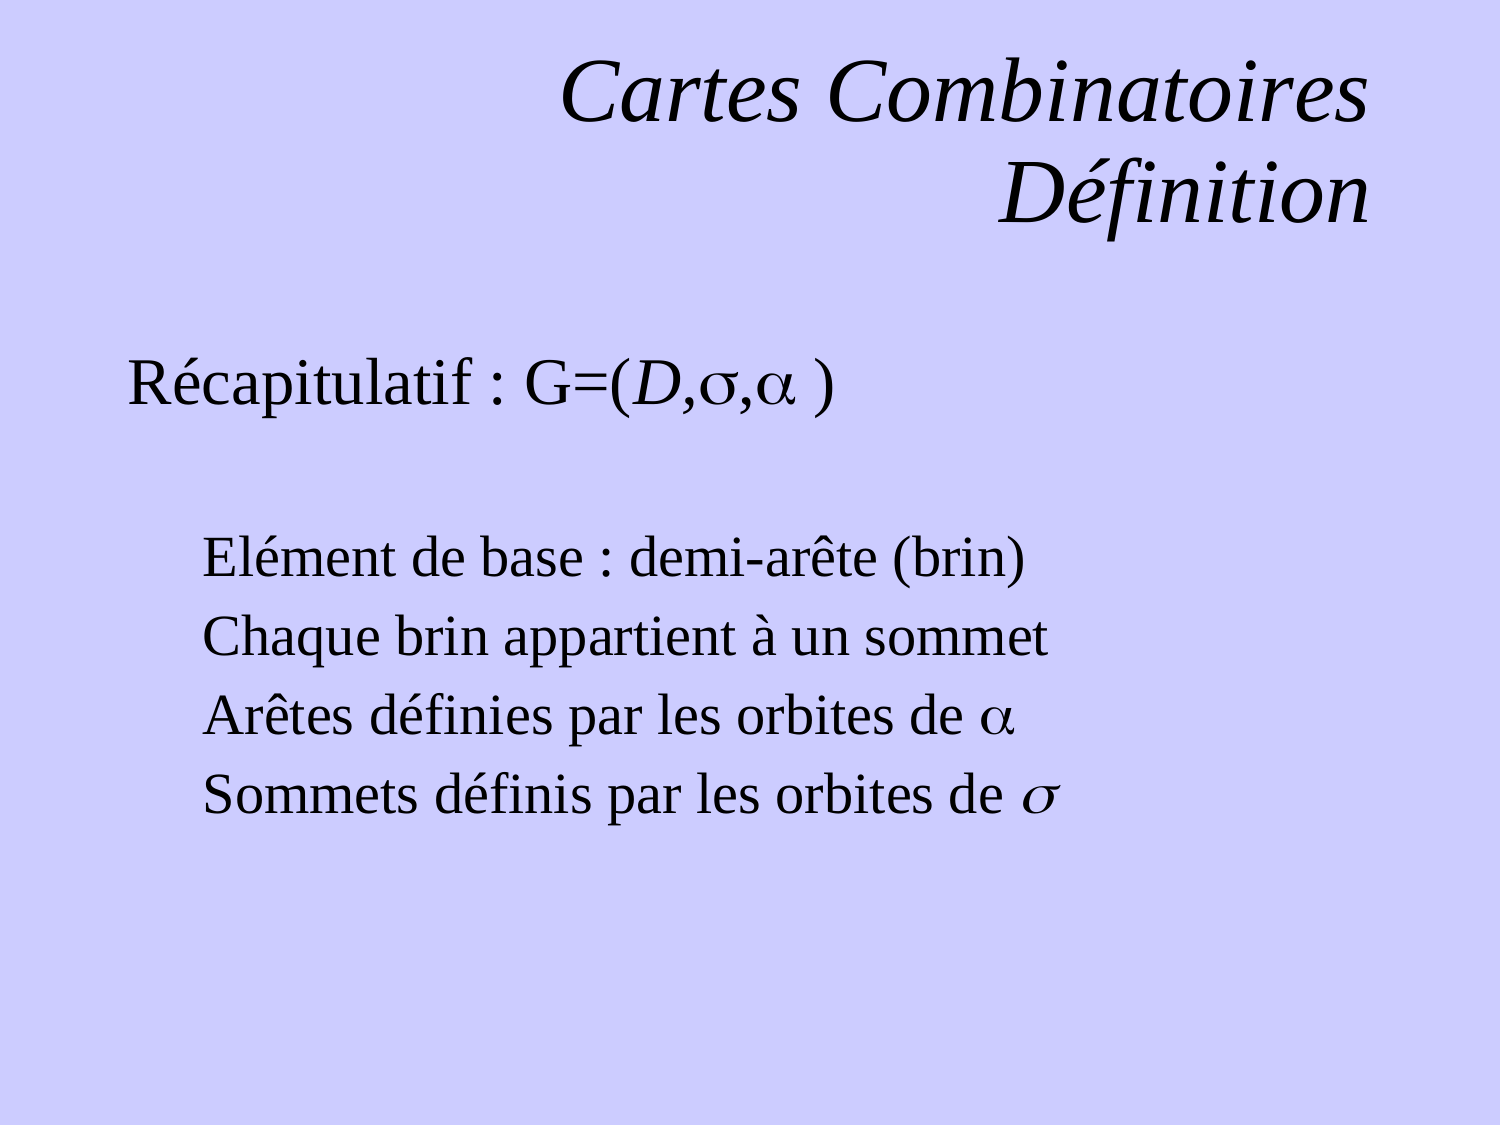

# Cartes Combinatoires Définition
Récapitulatif : G=(D,, )
Elément de base : demi-arête (brin)
Chaque brin appartient à un sommet
Arêtes définies par les orbites de 
Sommets définis par les orbites de 